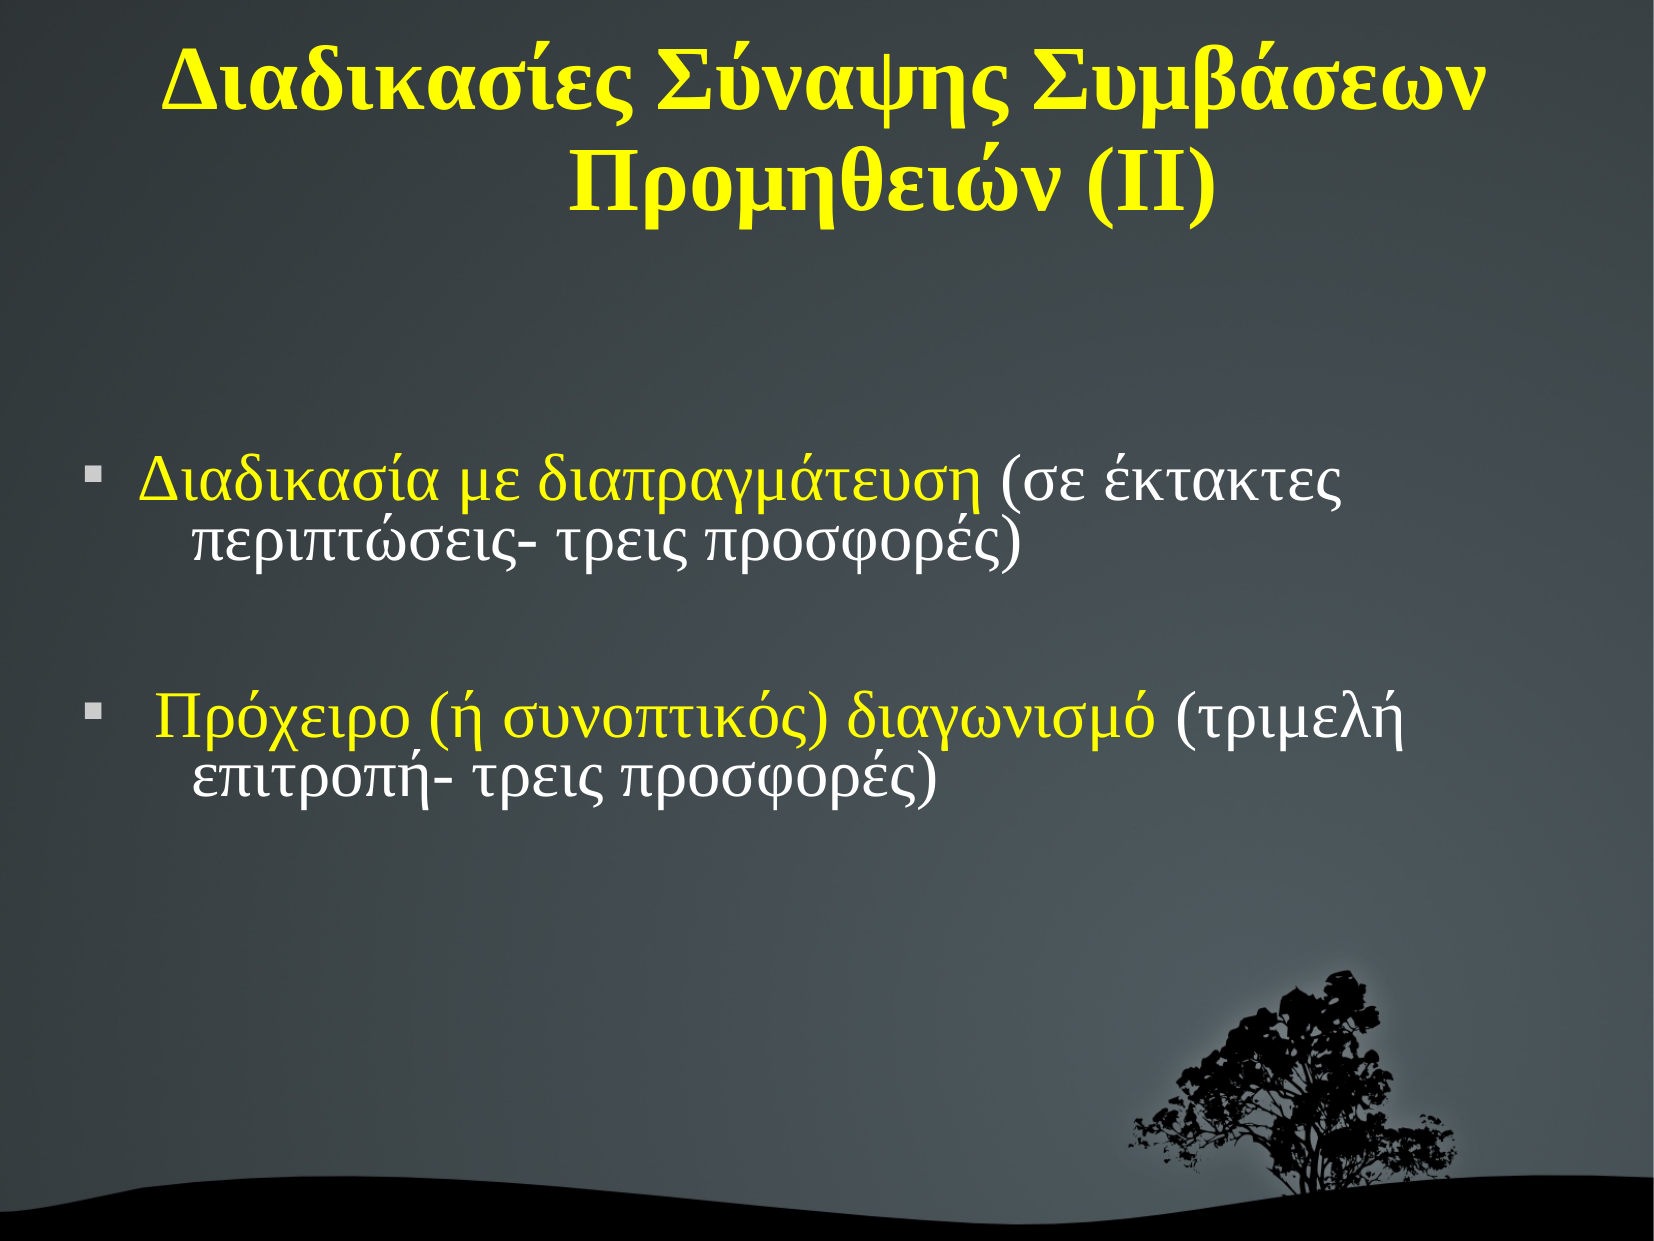

# Διαδικασίες Σύναψης Συμβάσεων Προμηθειών (ΙΙ)
Διαδικασία με διαπραγμάτευση (σε έκτακτες περιπτώσεις- τρεις προσφορές)
 Πρόχειρο (ή συνοπτικός) διαγωνισμό (τριμελή επιτροπή- τρεις προσφορές)